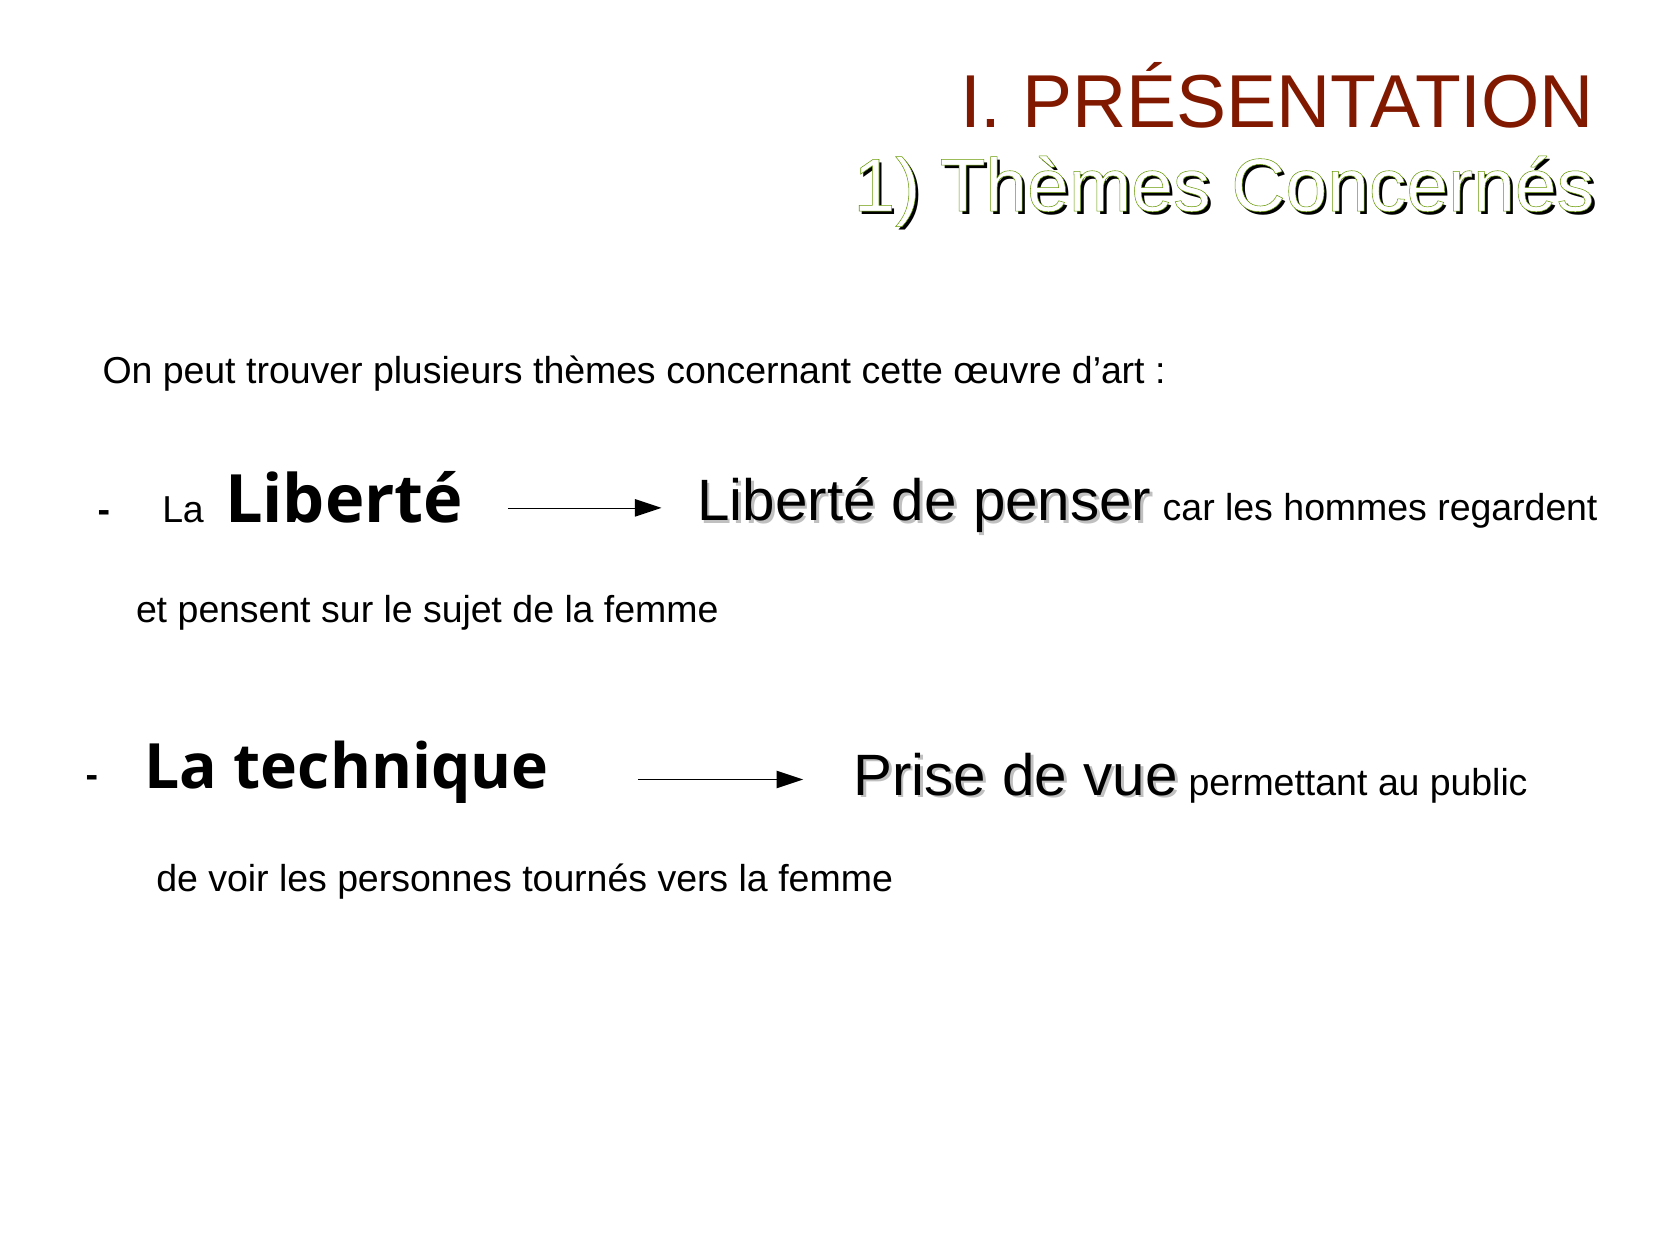

# I. PRÉSENTATION 1) Thèmes concernés
On peut trouver plusieurs thèmes concernant cette œuvre d’art :
- La Liberté
 Liberté de penser car les hommes regardent
et pensent sur le sujet de la femme
La technique
Prise de vue permettant au public
-
de voir les personnes tournés vers la femme